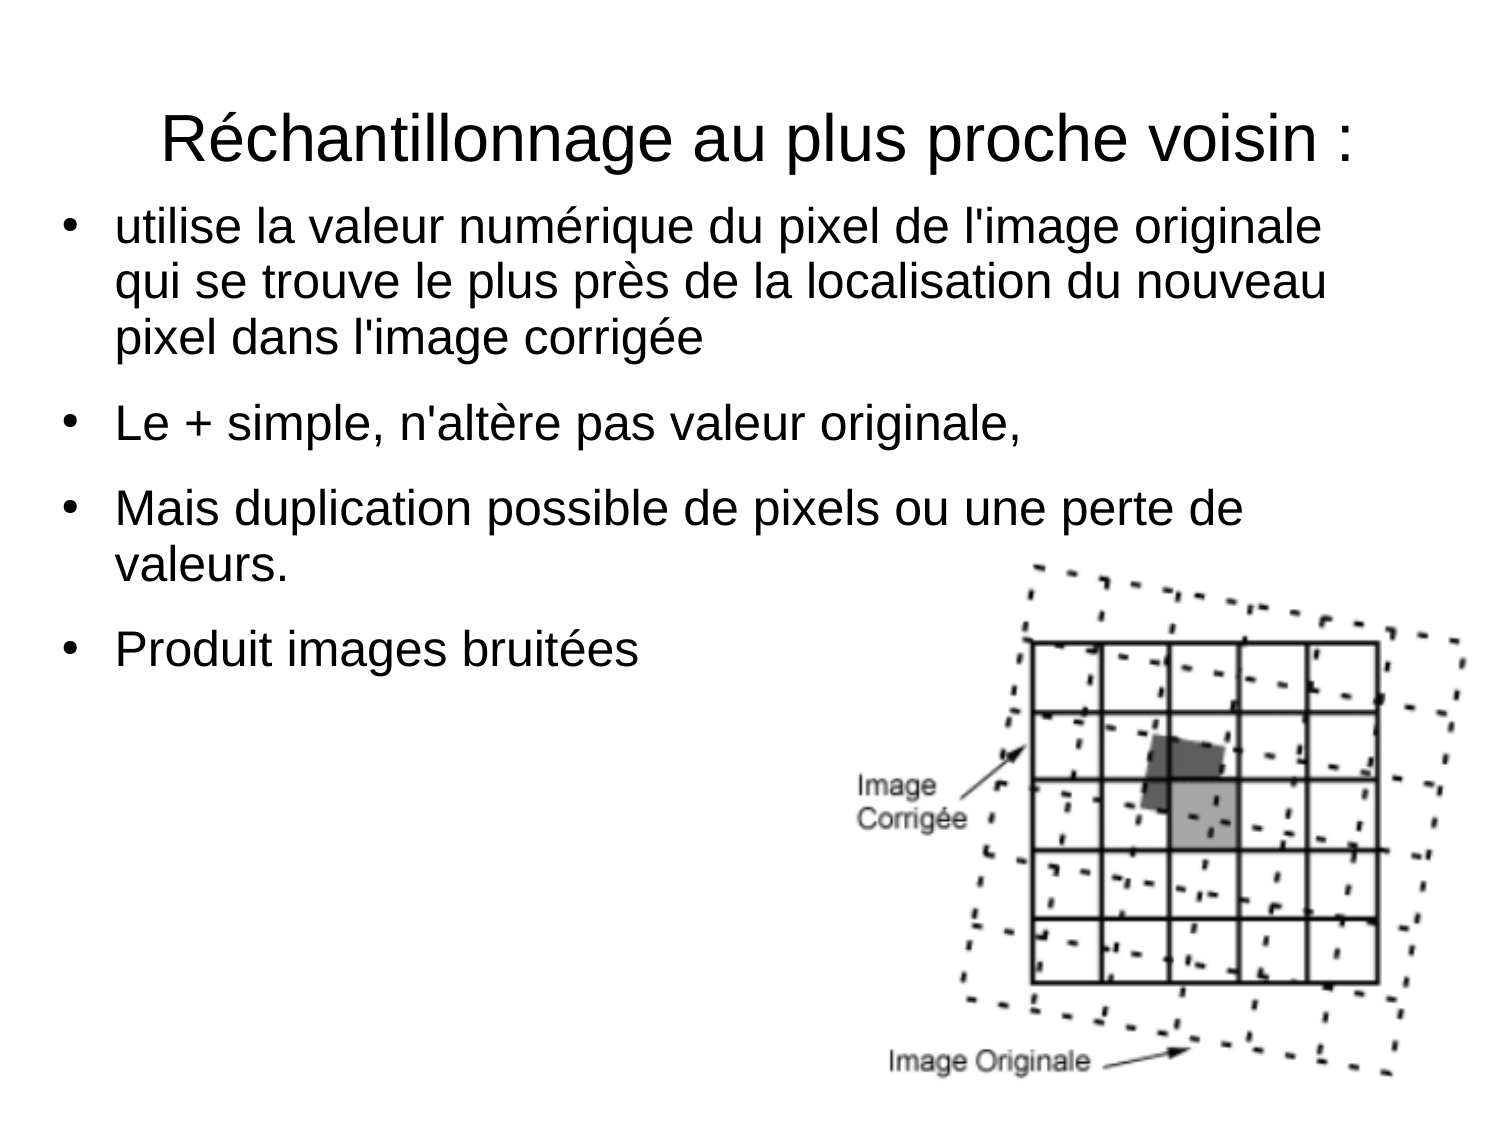

# Réchantillonnage au plus proche voisin :
utilise la valeur numérique du pixel de l'image originale qui se trouve le plus près de la localisation du nouveau pixel dans l'image corrigée
Le + simple, n'altère pas valeur originale,
Mais duplication possible de pixels ou une perte de valeurs.
Produit images bruitées